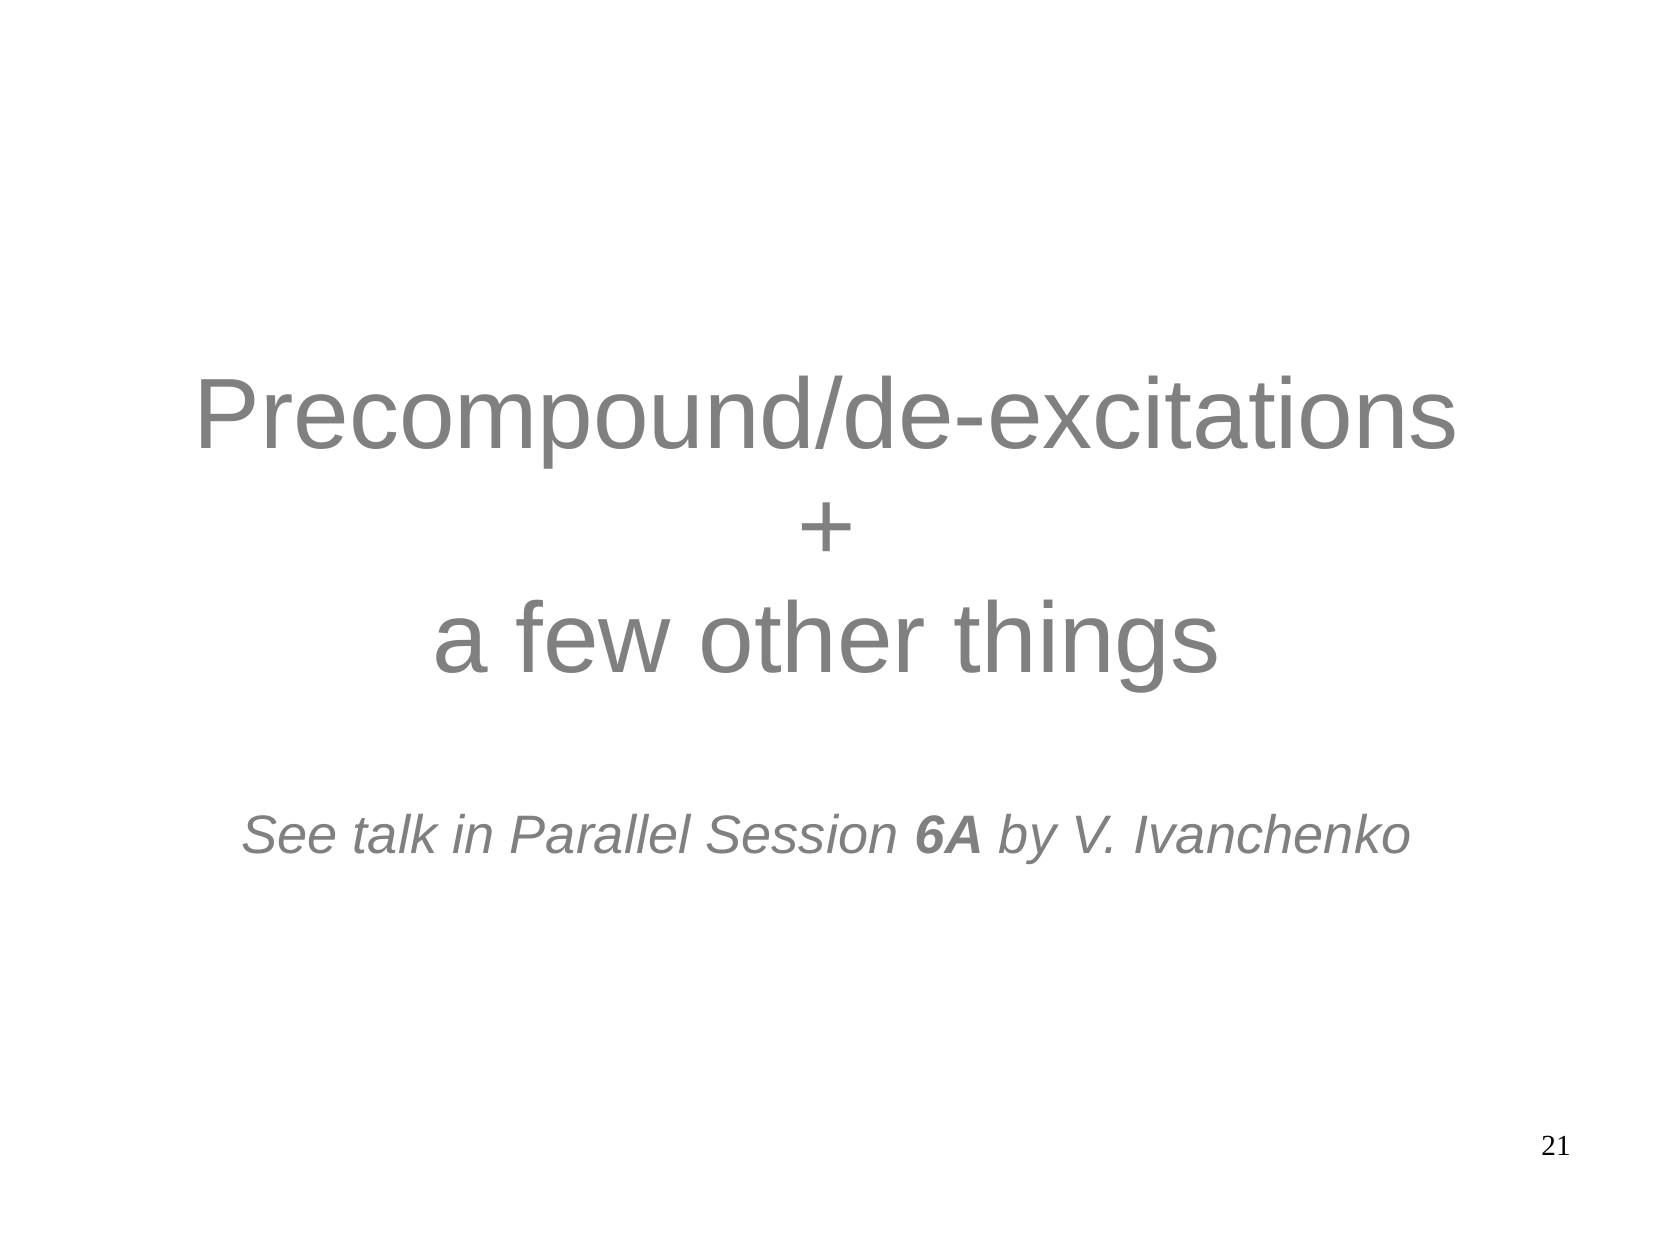

# Precompound/de-excitations + a few other things See talk in Parallel Session 6A by V. Ivanchenko
21